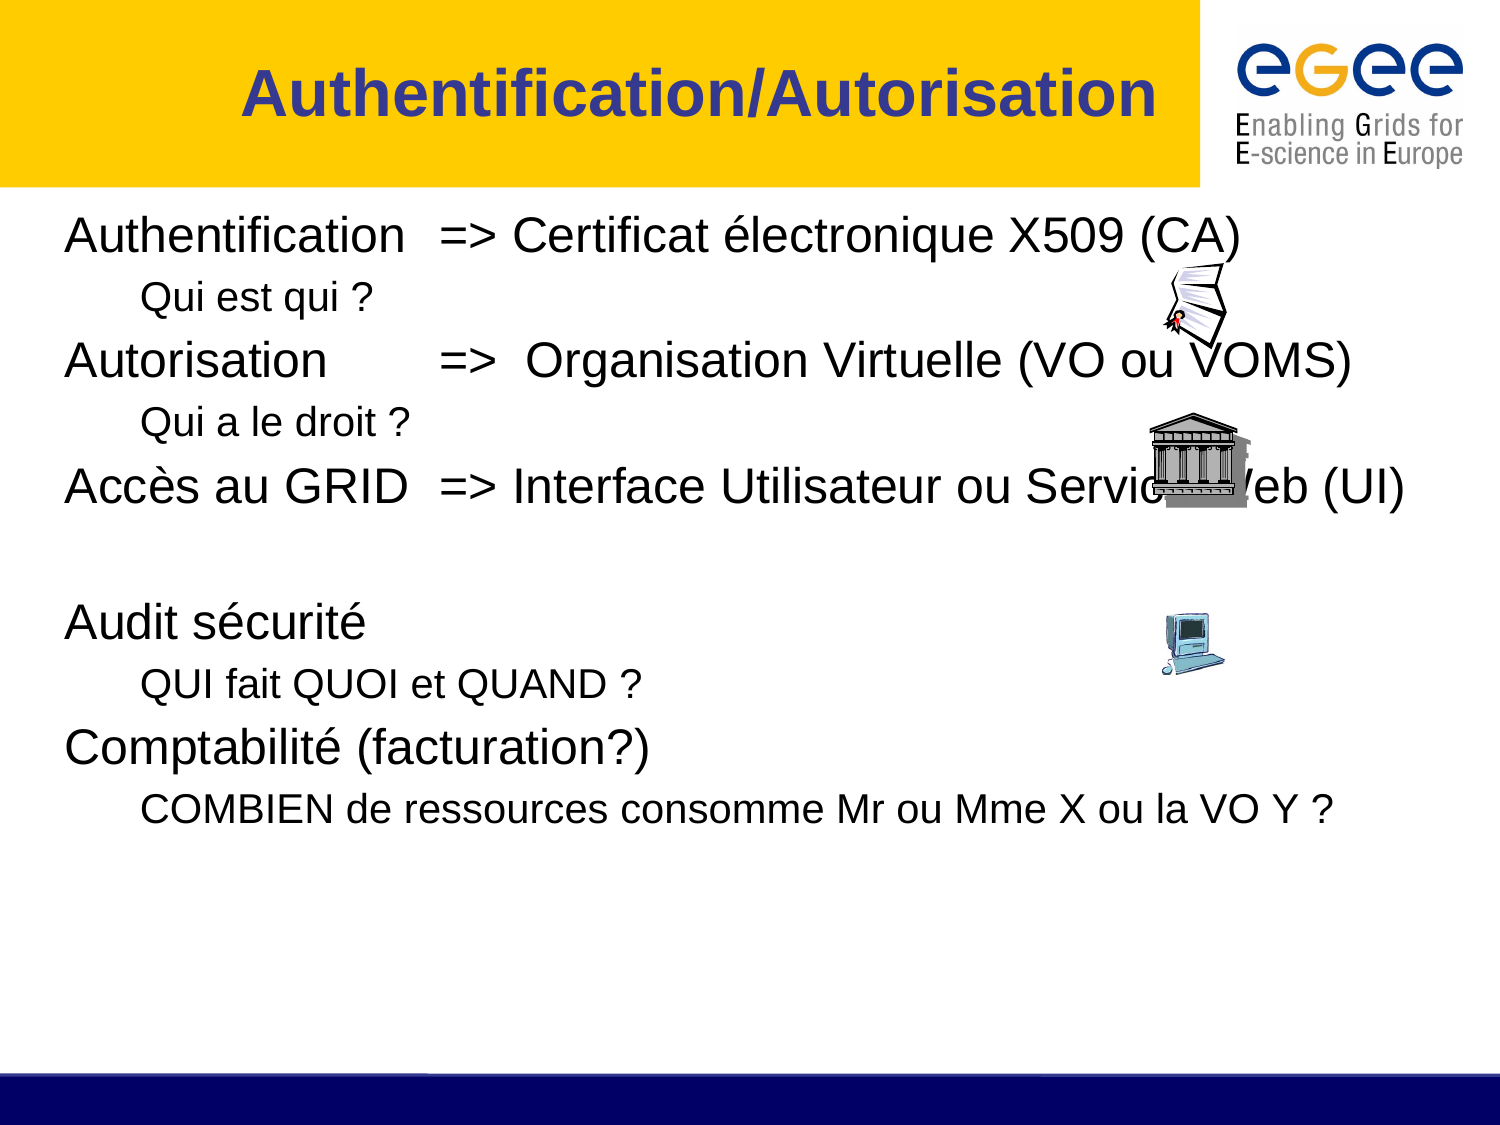

# Authentification/Autorisation
Authentification	=> Certificat électronique X509 (CA)
Qui est qui ?
Autorisation		=> Organisation Virtuelle (VO ou VOMS)
Qui a le droit ?
Accès au GRID	=> Interface Utilisateur ou Service Web (UI)
Audit sécurité
QUI fait QUOI et QUAND ?
Comptabilité (facturation?)
COMBIEN de ressources consomme Mr ou Mme X ou la VO Y ?